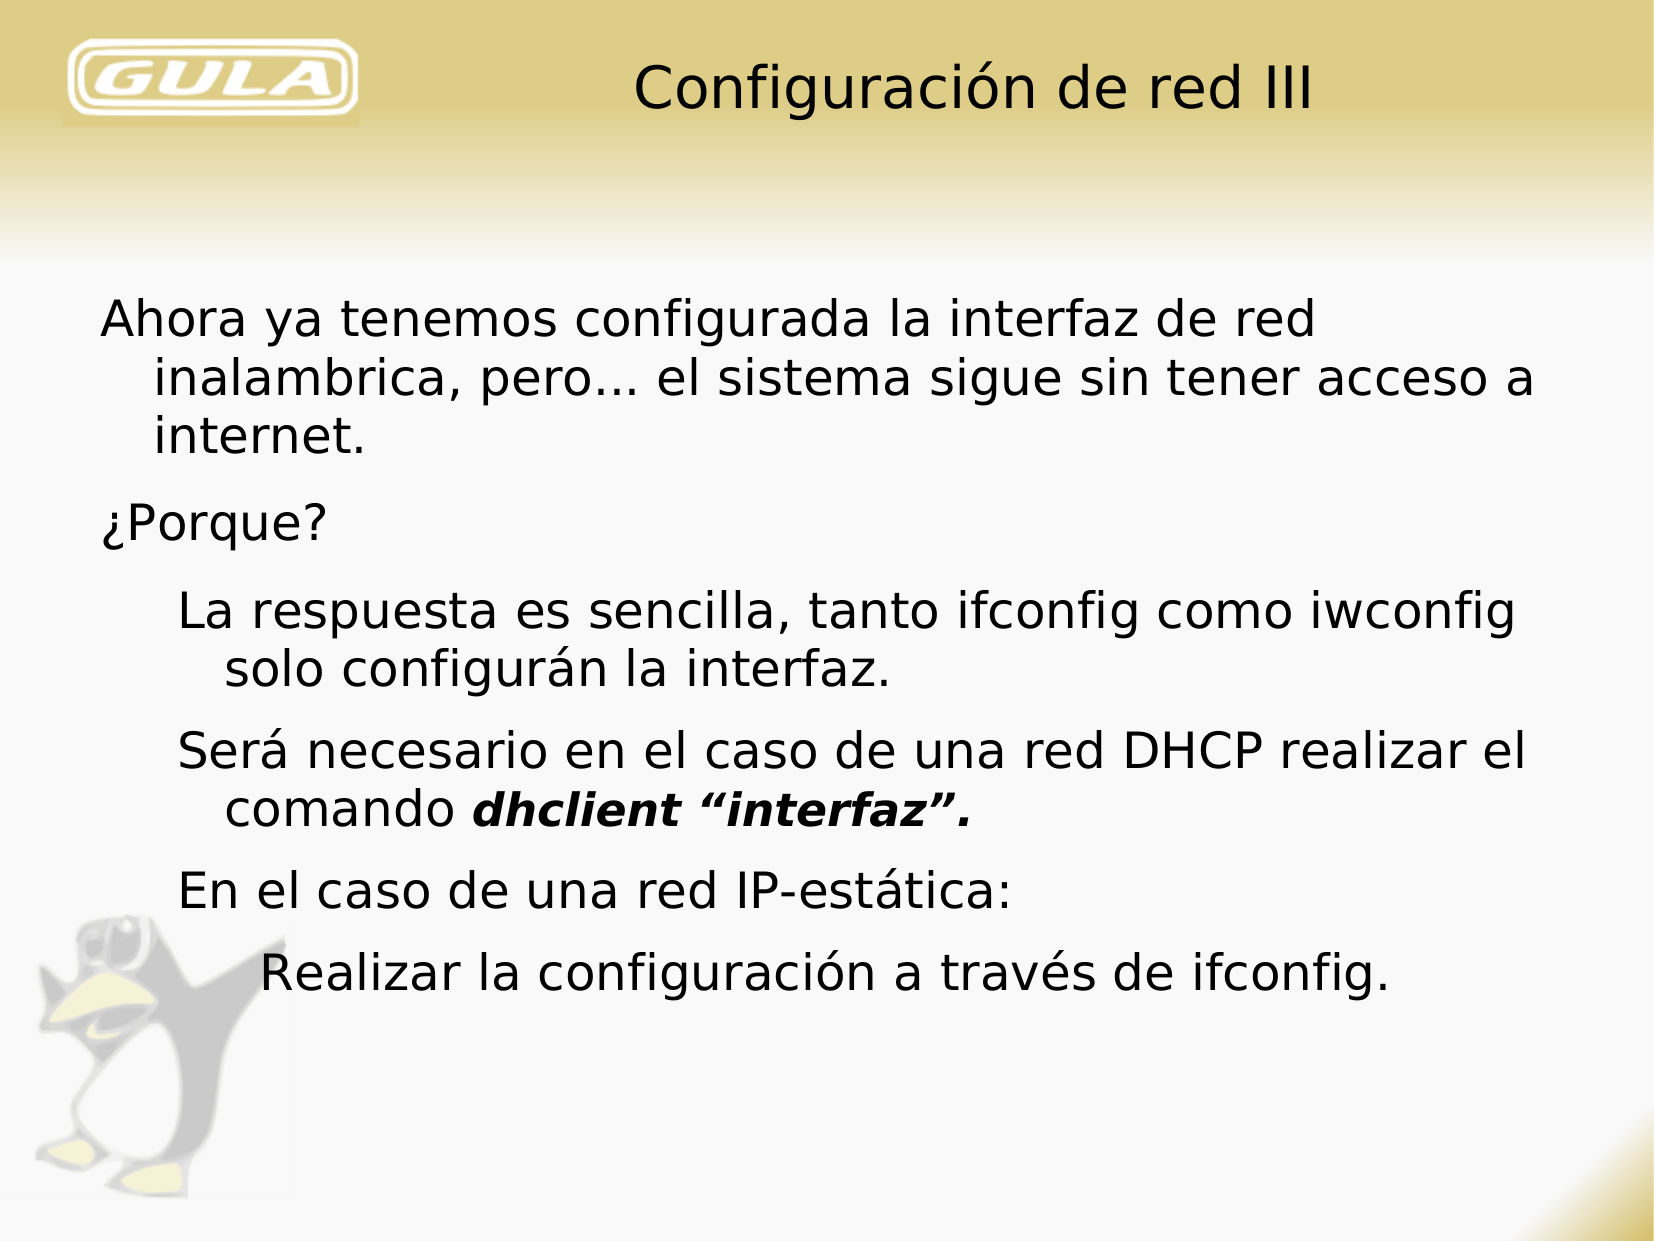

Configuración de red III
# Ahora ya tenemos configurada la interfaz de red inalambrica, pero... el sistema sigue sin tener acceso a internet.
¿Porque?
La respuesta es sencilla, tanto ifconfig como iwconfig solo configurán la interfaz.
Será necesario en el caso de una red DHCP realizar el comando dhclient “interfaz”.
En el caso de una red IP-estática:
Realizar la configuración a través de ifconfig.